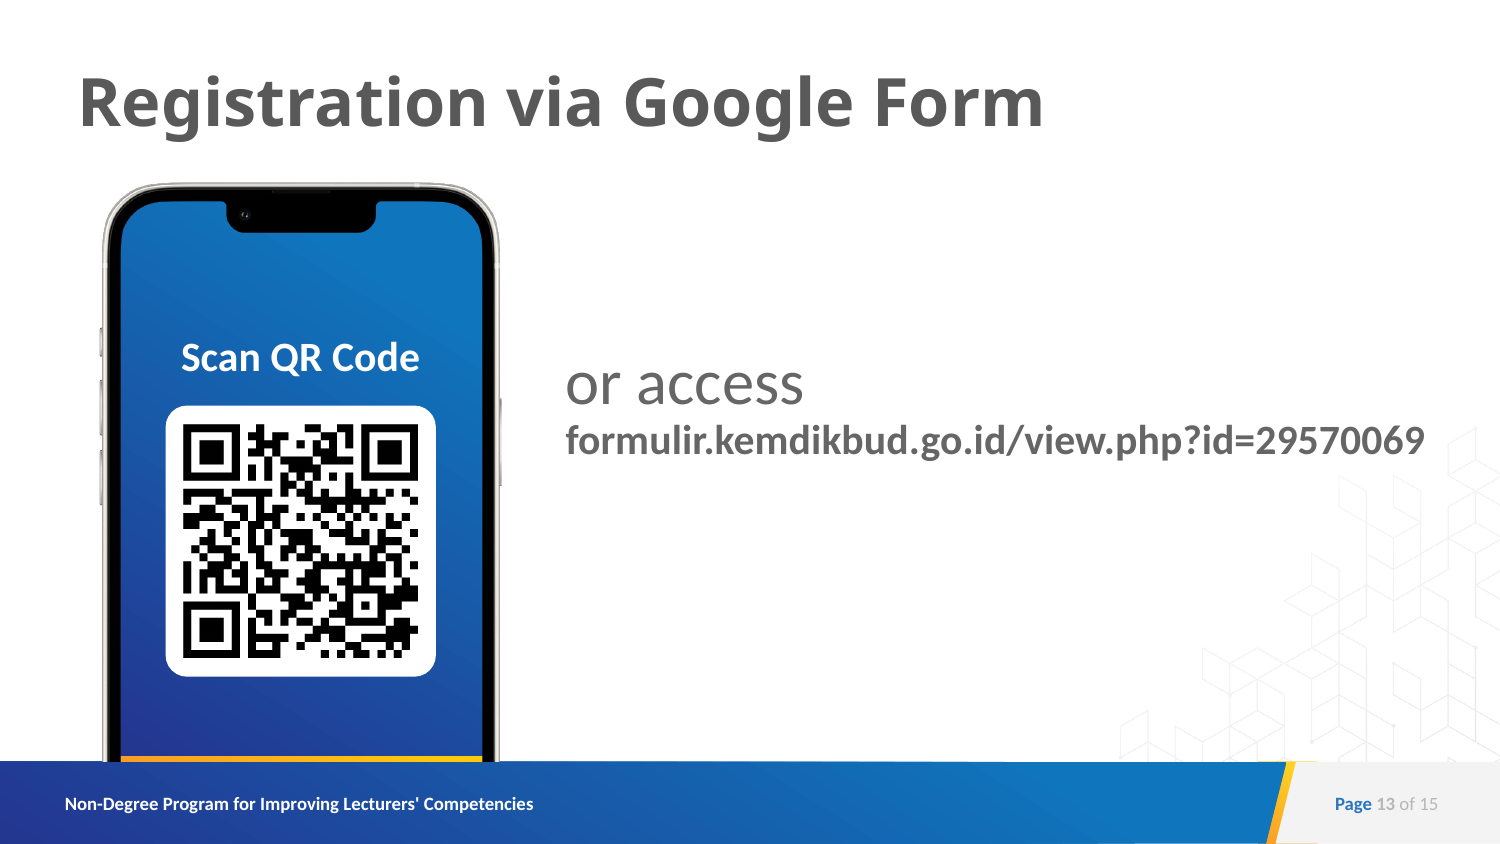

Registration via Google Form
Scan QR Code
or access
formulir.kemdikbud.go.id/view.php?id=29570069